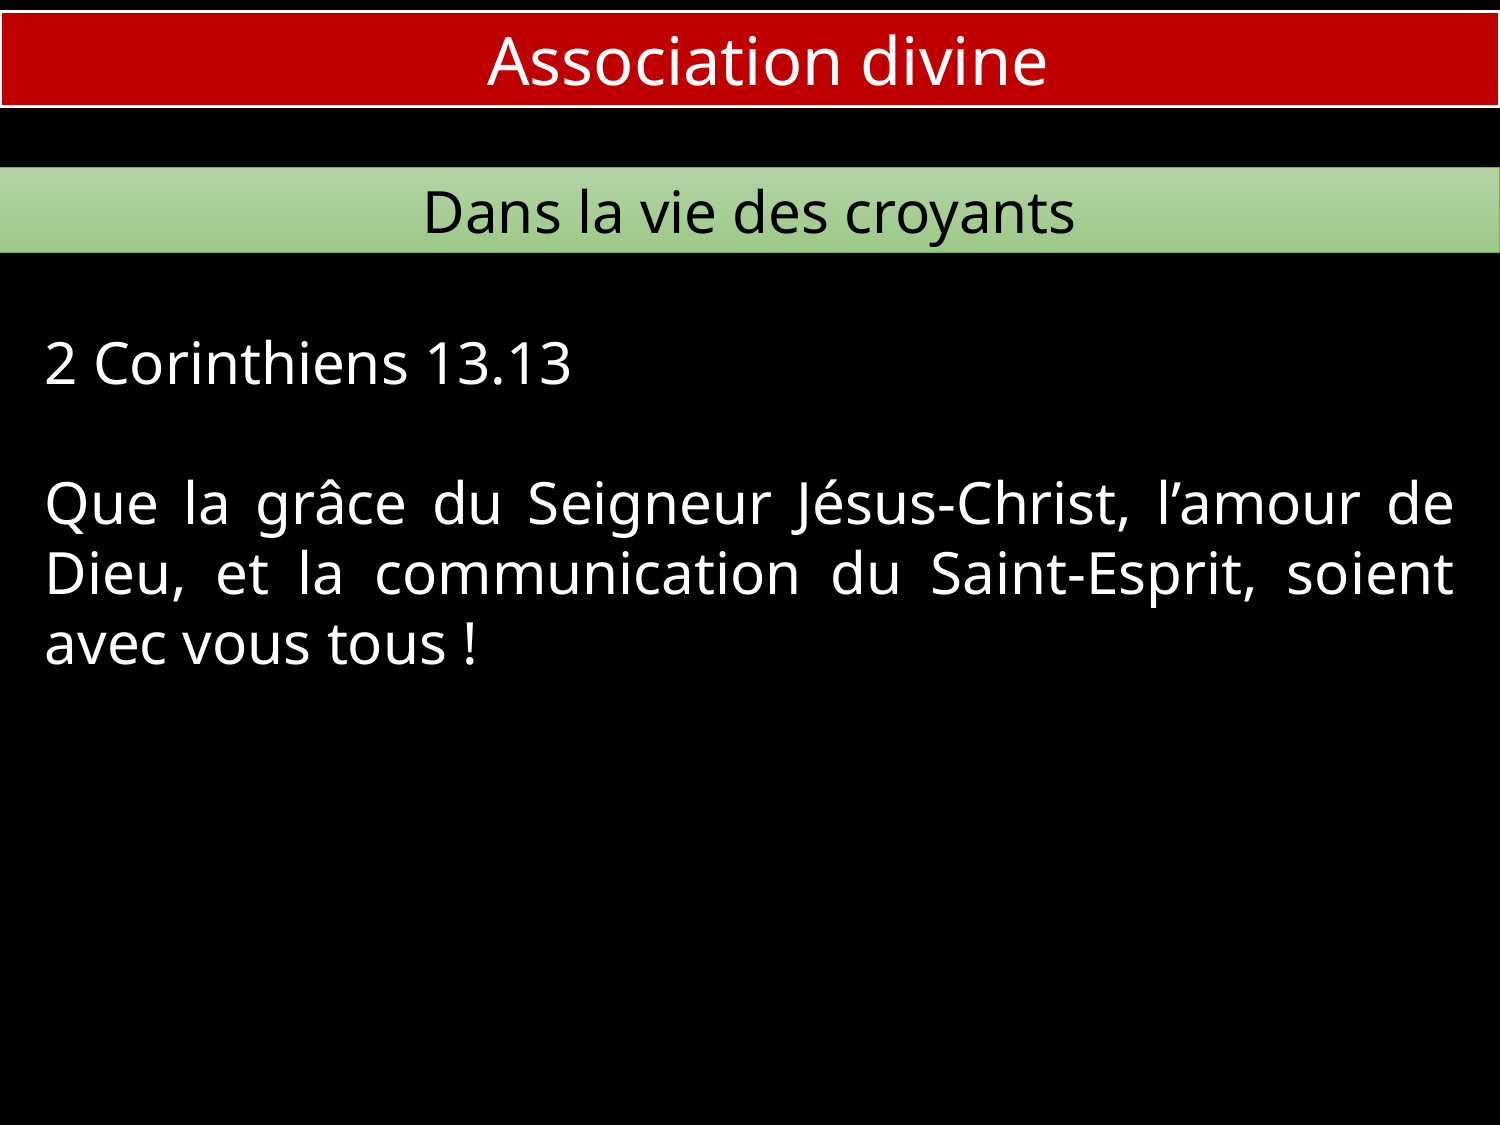

Association divine
Dans la vie des croyants
2 Corinthiens 13.13
Que la grâce du Seigneur Jésus-Christ, l’amour de Dieu, et la communication du Saint-Esprit, soient avec vous tous !